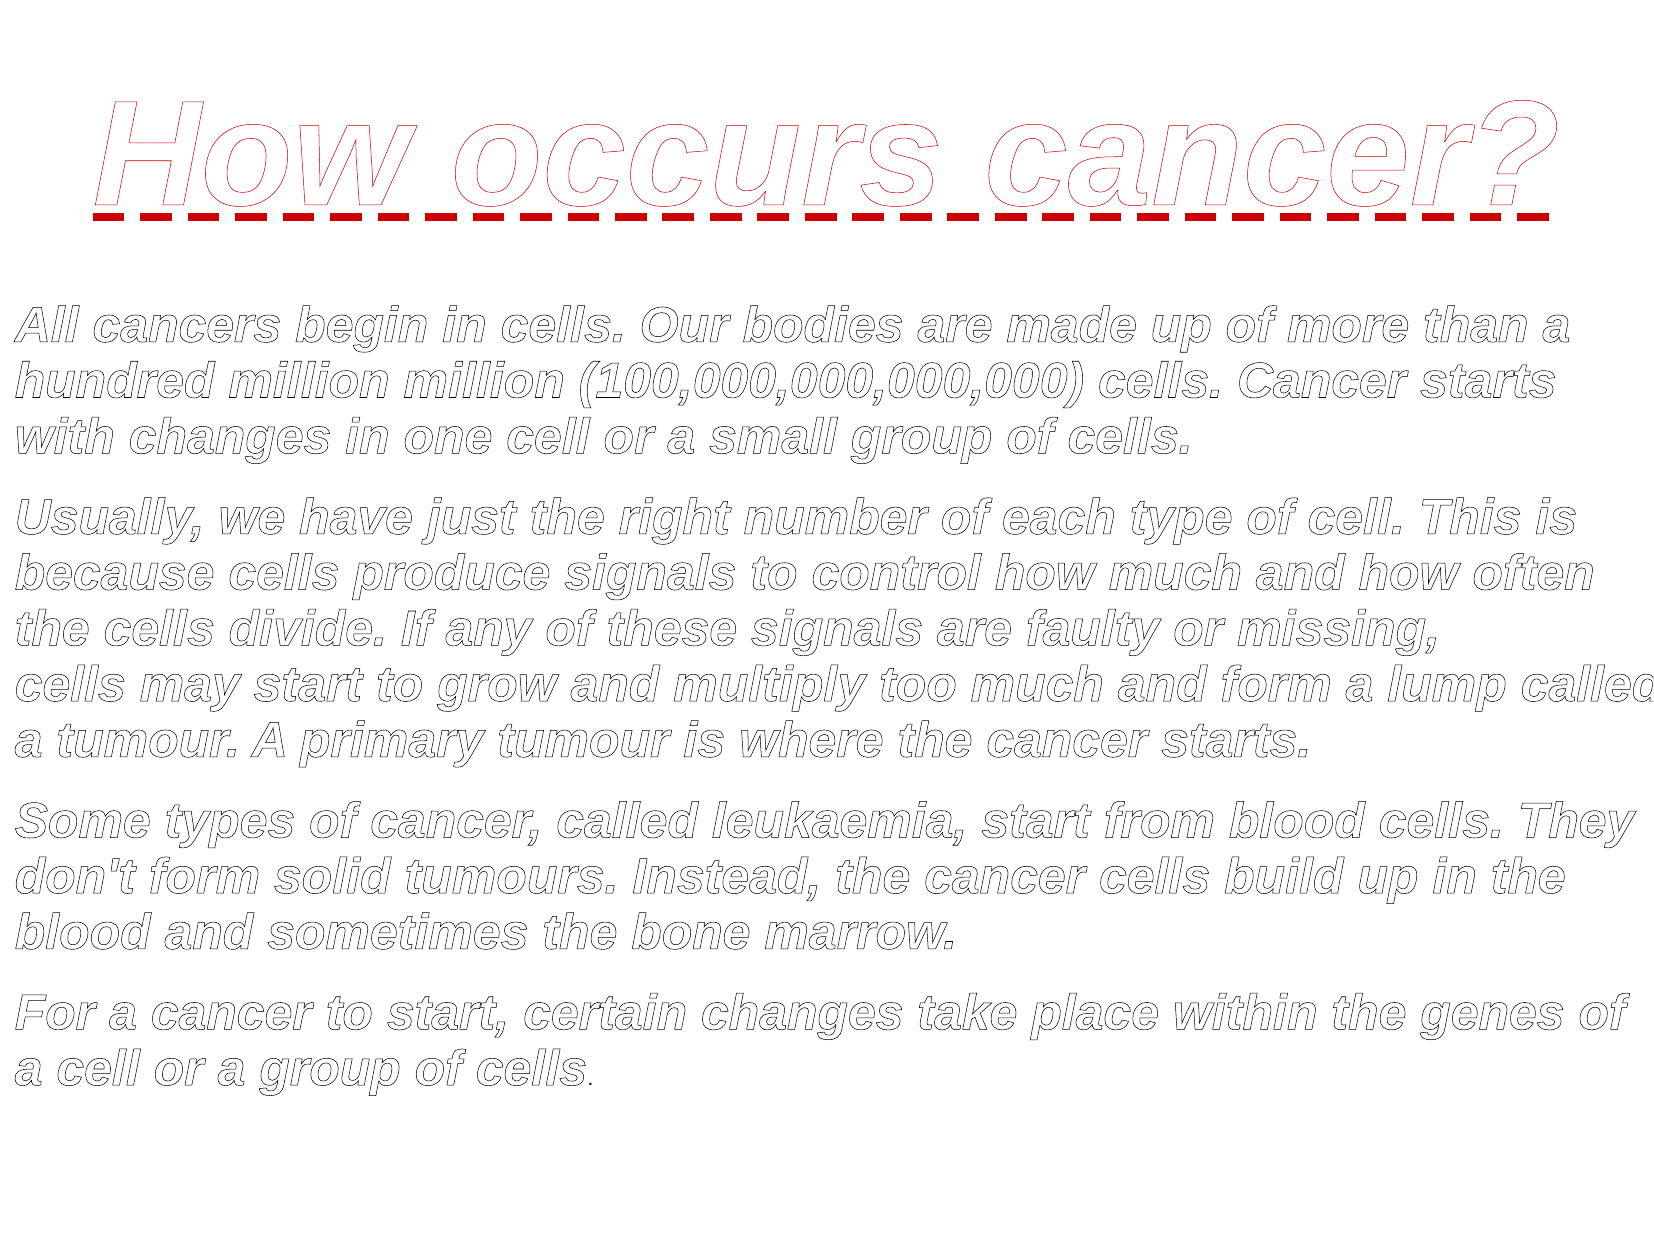

# How occurs cancer?
All cancers begin in cells. Our bodies are made up of more than a hundred million million (100,000,000,000,000) cells. Cancer starts with changes in one cell or a small group of cells.
Usually, we have just the right number of each type of cell. This is because cells produce signals to control how much and how often the cells divide. If any of these signals are faulty or missing, cells may start to grow and multiply too much and form a lump called a tumour. A primary tumour is where the cancer starts.
Some types of cancer, called leukaemia, start from blood cells. They don't form solid tumours. Instead, the cancer cells build up in the blood and sometimes the bone marrow.
For a cancer to start, certain changes take place within the genes of a cell or a group of cells.